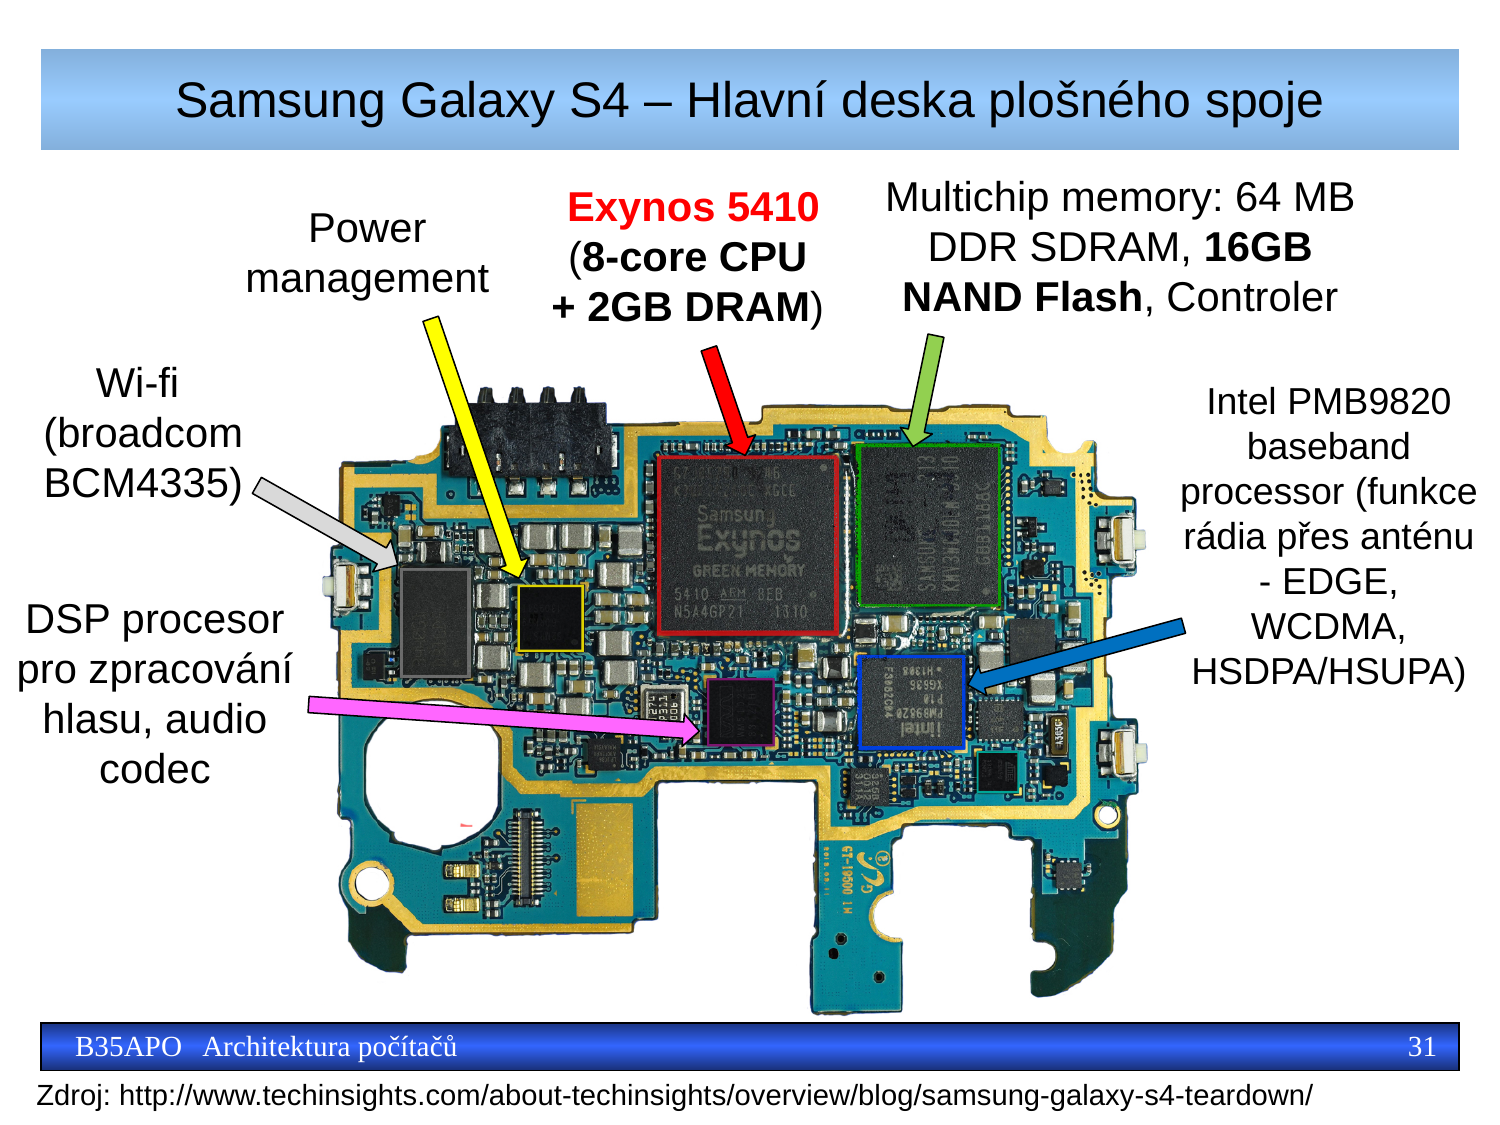

# Samsung Galaxy S4 – Hlavní deska plošného spoje
Multichip memory: 64 MB DDR SDRAM, 16GB NAND Flash, Controler
Exynos 5410
(8-core CPU
+ 2GB DRAM)
Power management
Wi-fi
(broadcom BCM4335)
Intel PMB9820 baseband processor (funkce rádia přes anténu - EDGE, WCDMA, HSDPA/HSUPA)
DSP procesor pro zpracování hlasu, audio codec
B35APO Architektura počítačů
31
Zdroj: http://www.techinsights.com/about-techinsights/overview/blog/samsung-galaxy-s4-teardown/